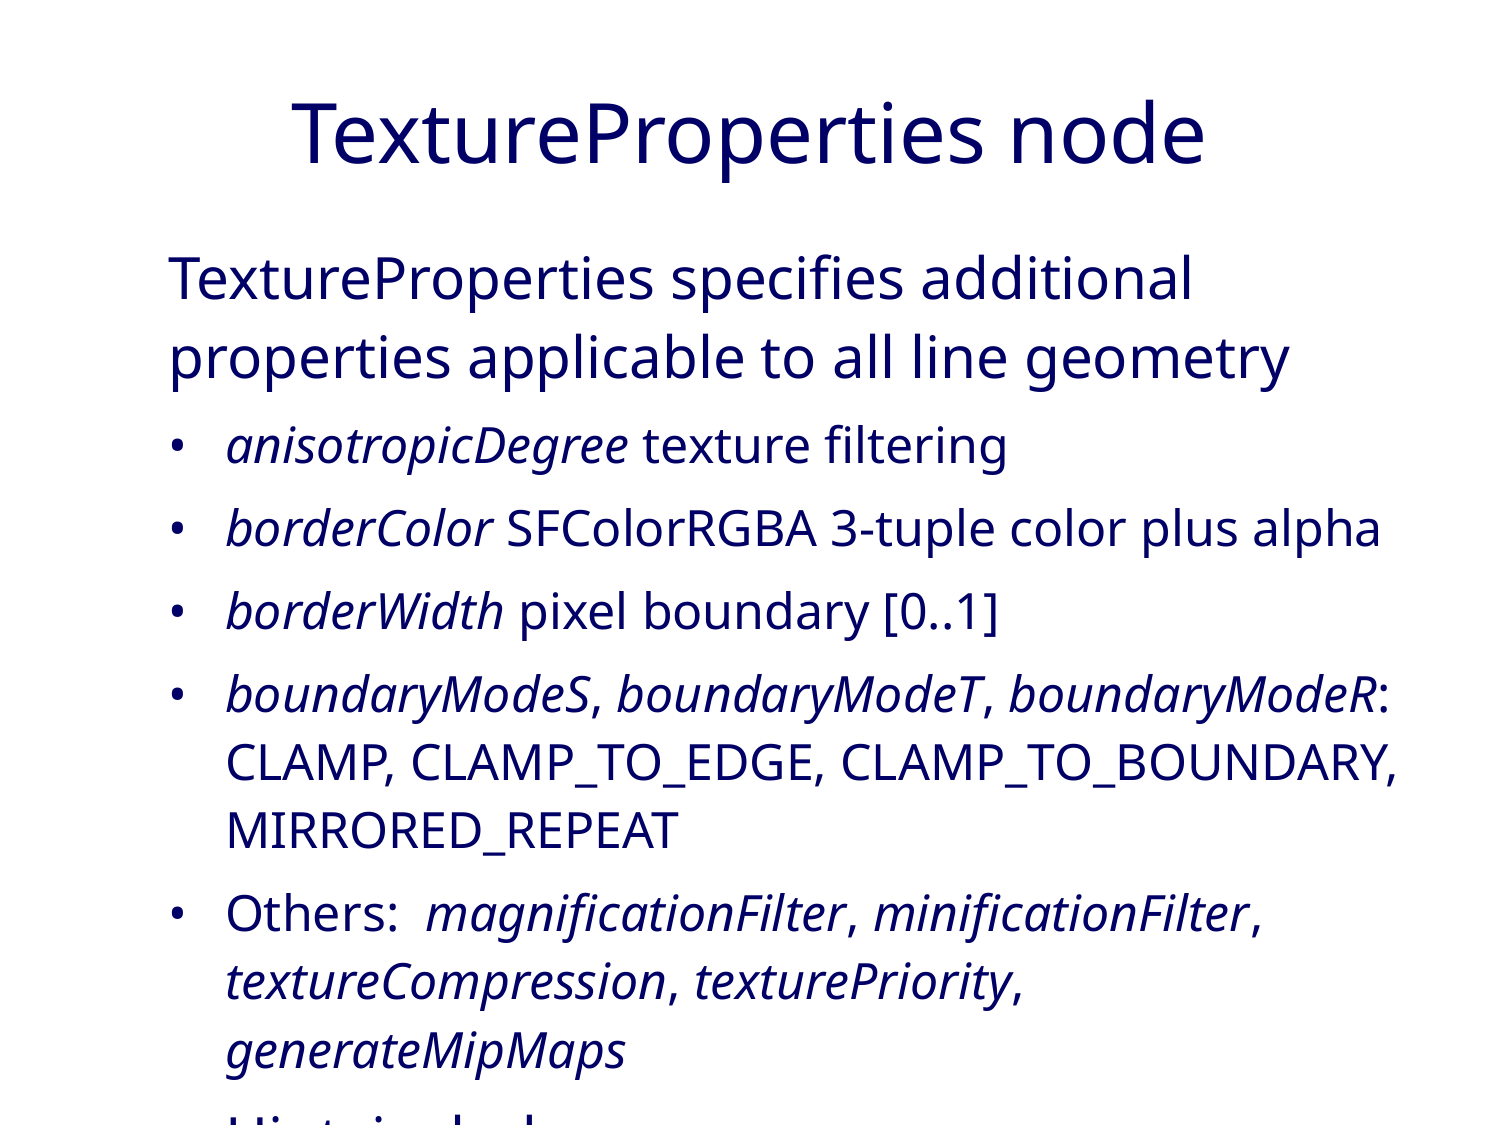

# TextureProperties node
TextureProperties specifies additional properties applicable to all line geometry
anisotropicDegree texture filtering
borderColor SFColorRGBA 3-tuple color plus alpha
borderWidth pixel boundary [0..1]
boundaryModeS, boundaryModeT, boundaryModeR: CLAMP, CLAMP_TO_EDGE, CLAMP_TO_BOUNDARY, MIRRORED_REPEAT
Others: magnificationFilter, minificationFilter, textureCompression, texturePriority, generateMipMaps
Hint: include
 <component name='Shape' level='2'/>